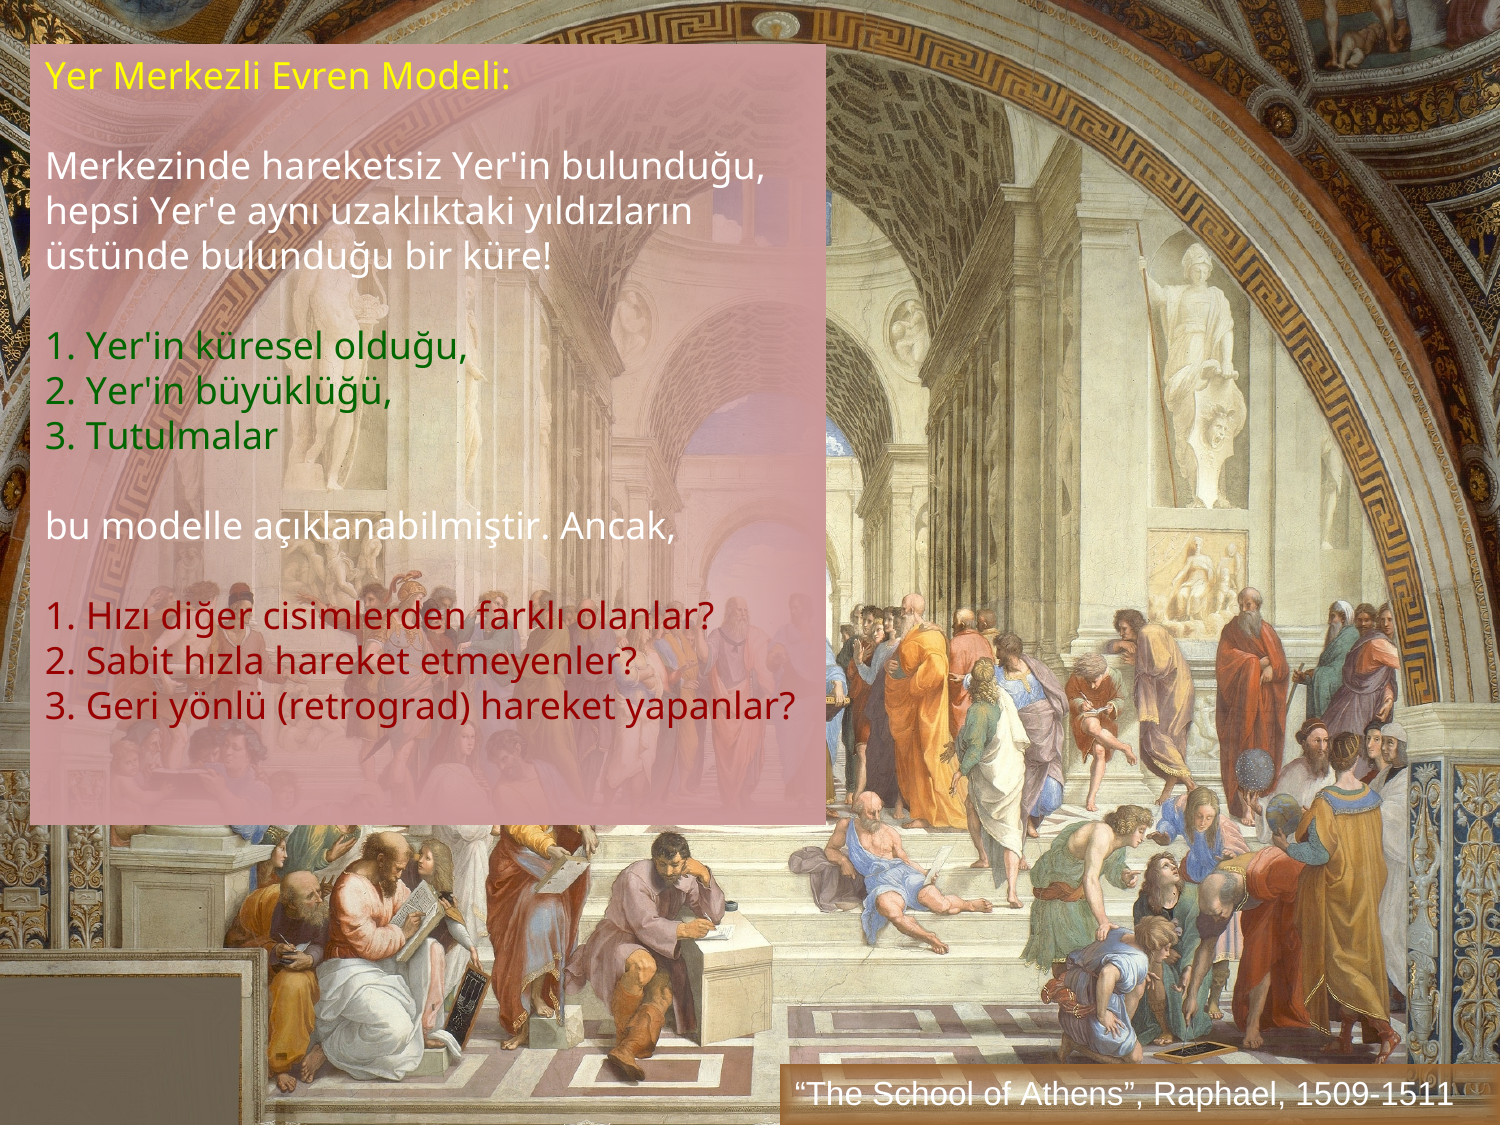

Yer Merkezli Evren Modeli:
Merkezinde hareketsiz Yer'in bulunduğu, hepsi Yer'e aynı uzaklıktaki yıldızların üstünde bulunduğu bir küre!
1. Yer'in küresel olduğu,
2. Yer'in büyüklüğü,
3. Tutulmalar
bu modelle açıklanabilmiştir. Ancak,
1. Hızı diğer cisimlerden farklı olanlar?
2. Sabit hızla hareket etmeyenler?
3. Geri yönlü (retrograd) hareket yapanlar?
“The School of Athens”, Raphael, 1509-1511